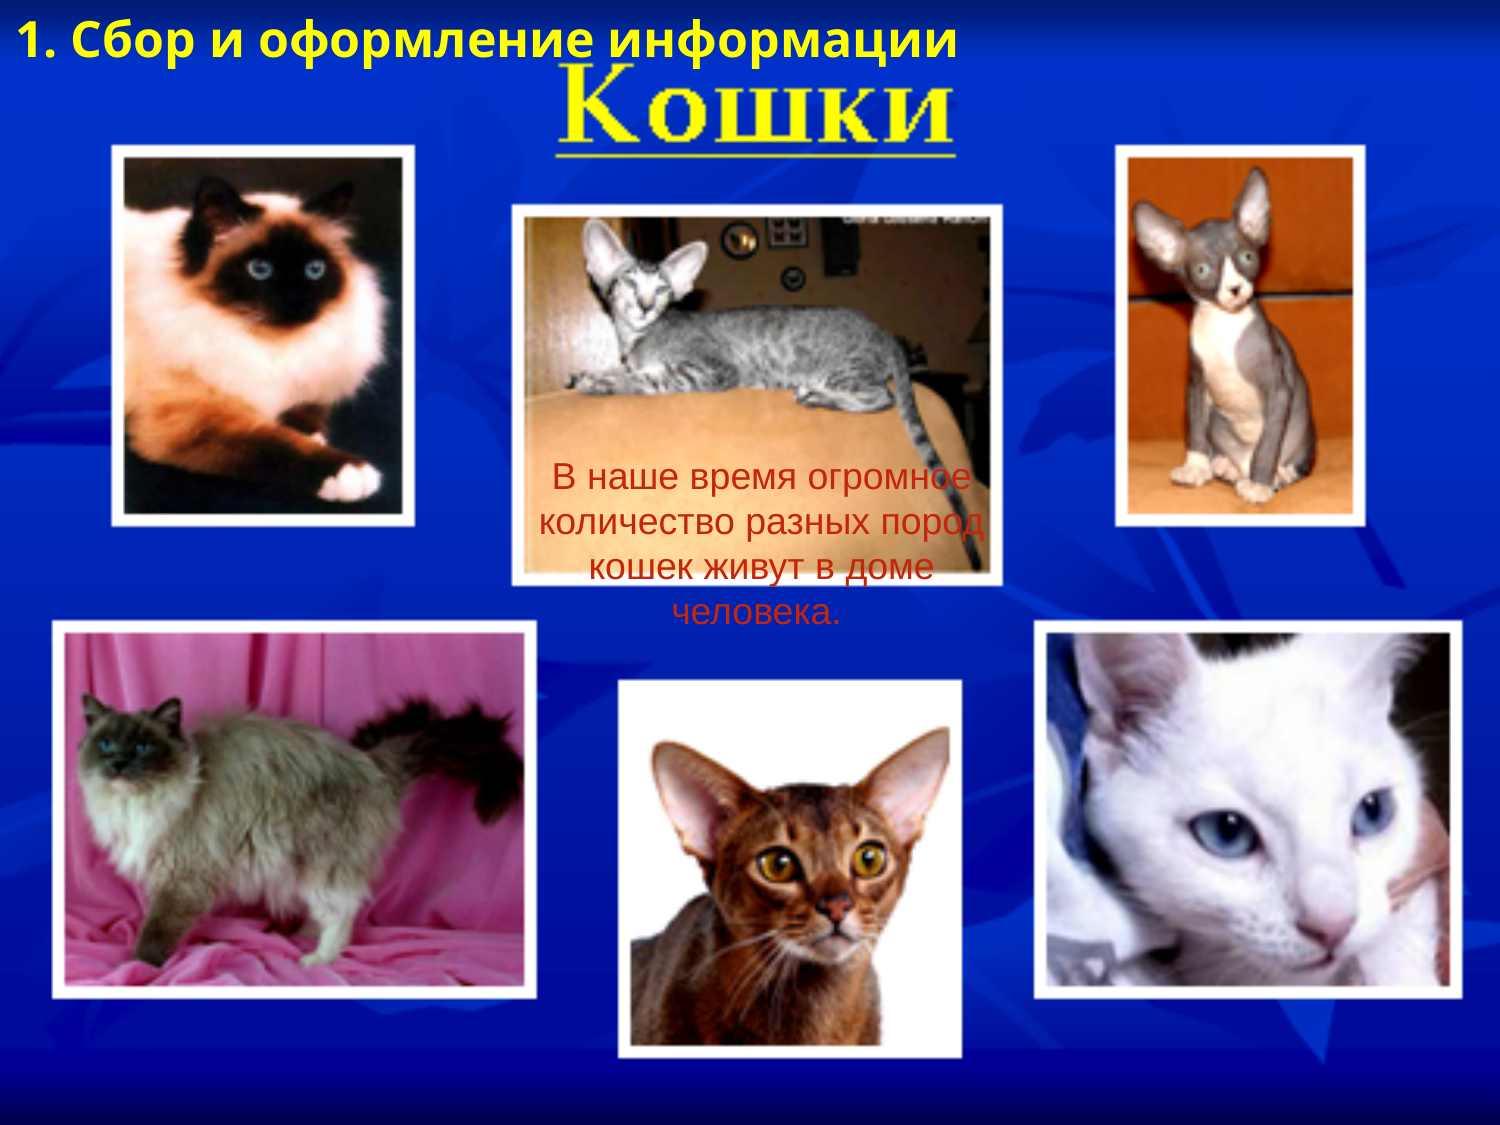

1. Сбор и оформление информации
В наше время огромное количество разных пород кошек живут в доме человека.